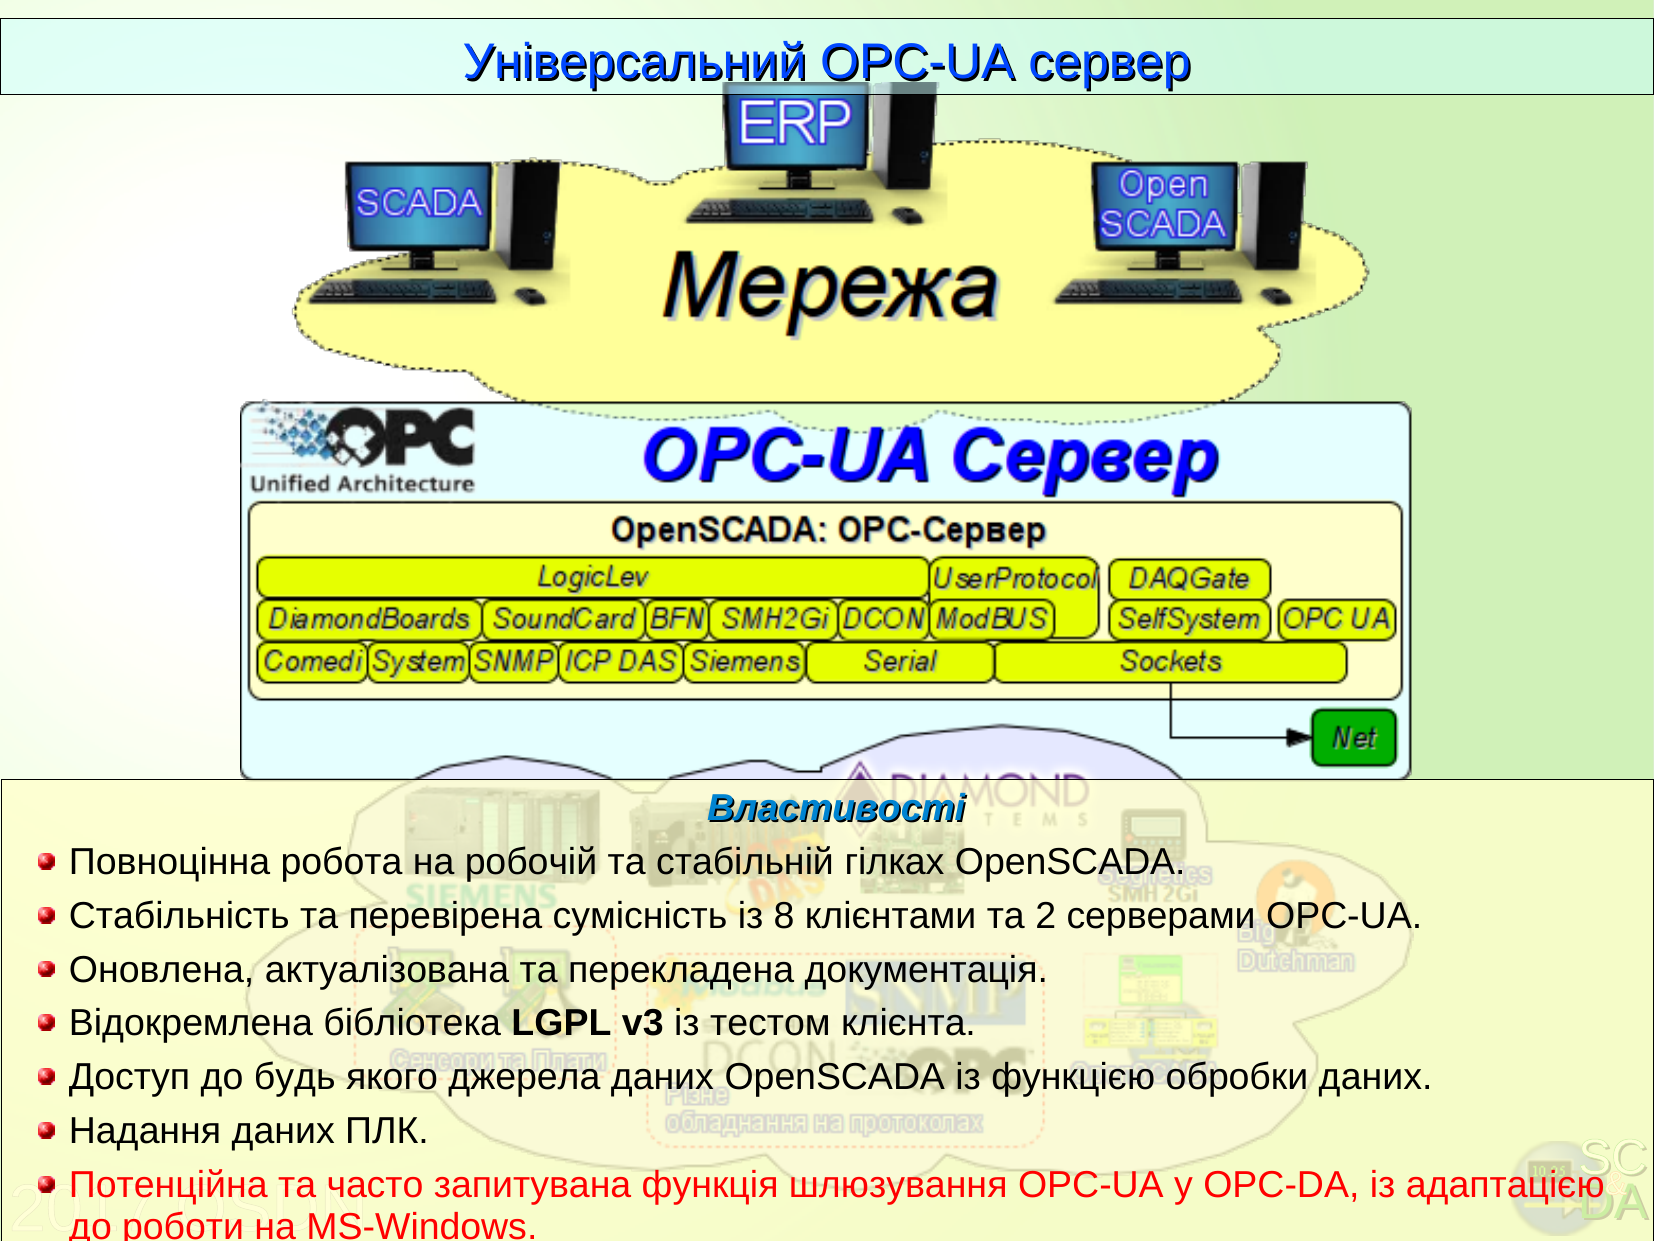

# Універсальний OPC-UA сервер
Властивості
Повноцінна робота на робочій та стабільній гілках OpenSCADA.
Стабільність та перевірена сумісність із 8 клієнтами та 2 серверами OPC-UA.
Оновлена, актуалізована та перекладена документація.
Відокремлена бібліотека LGPL v3 із тестом клієнта.
Доступ до будь якого джерела даних OpenSCADA із функцією обробки даних.
Надання даних ПЛК.
Потенційна та часто запитувана функція шлюзування OPC-UA у OPC-DA, із адаптацією до роботи на MS-Windows.